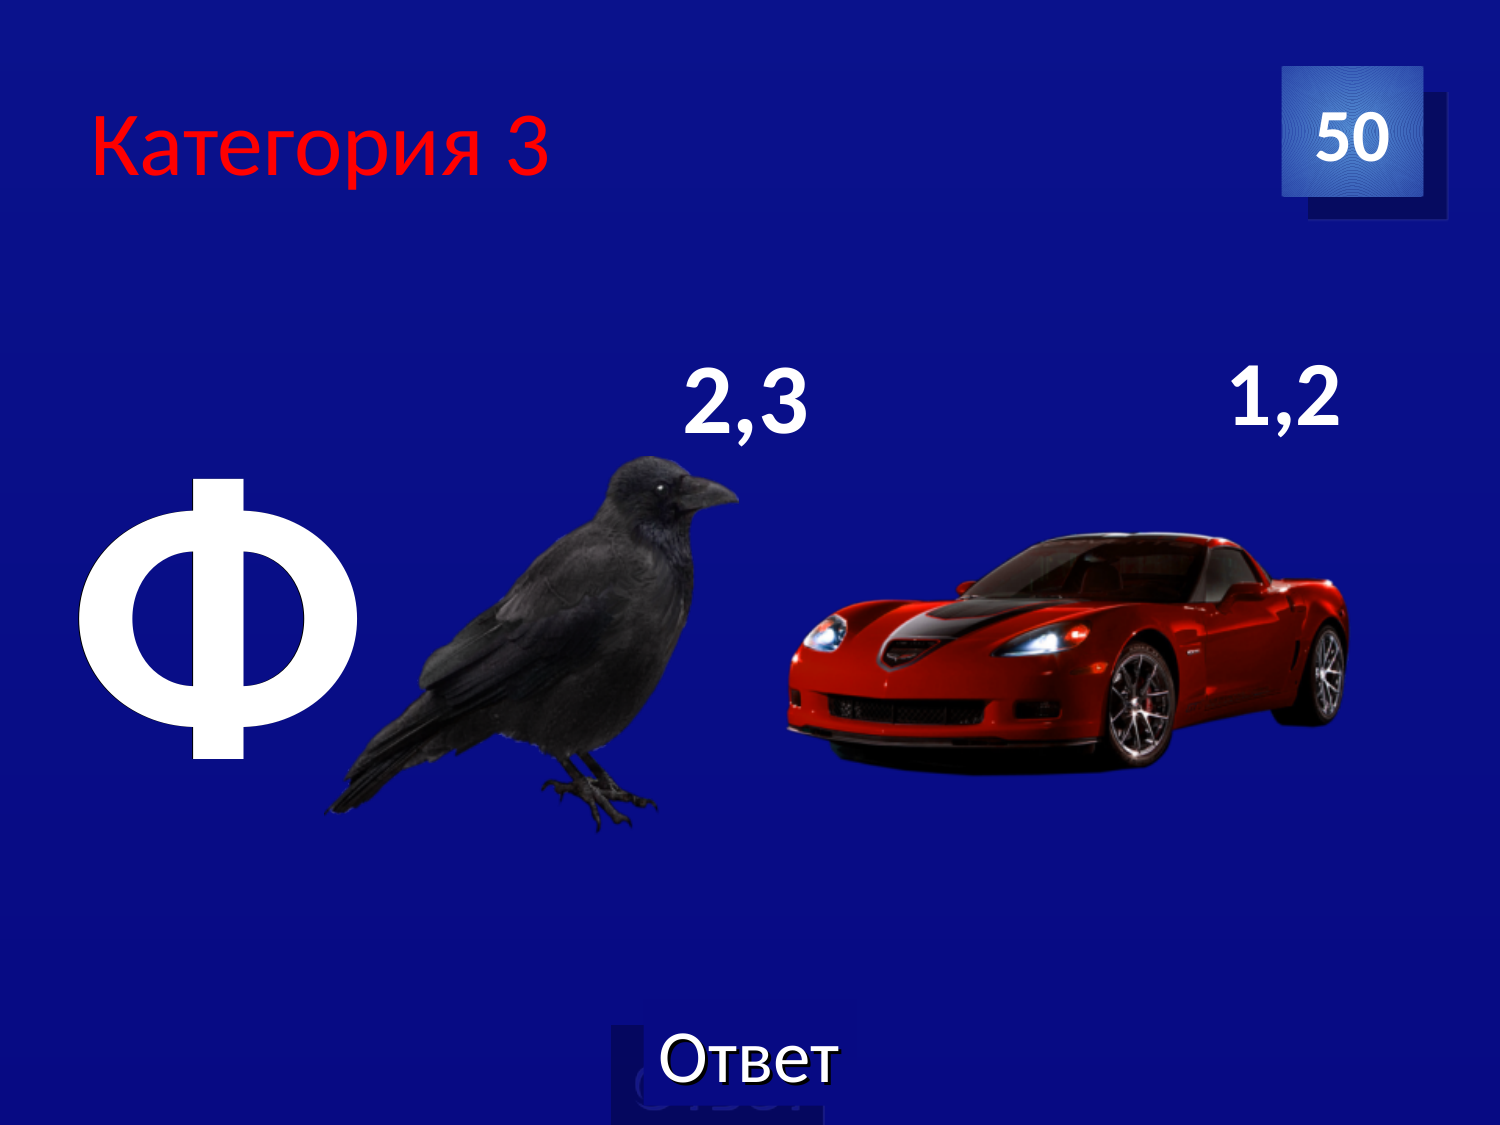

# Категория 3
50
2,3
1,2
Ф